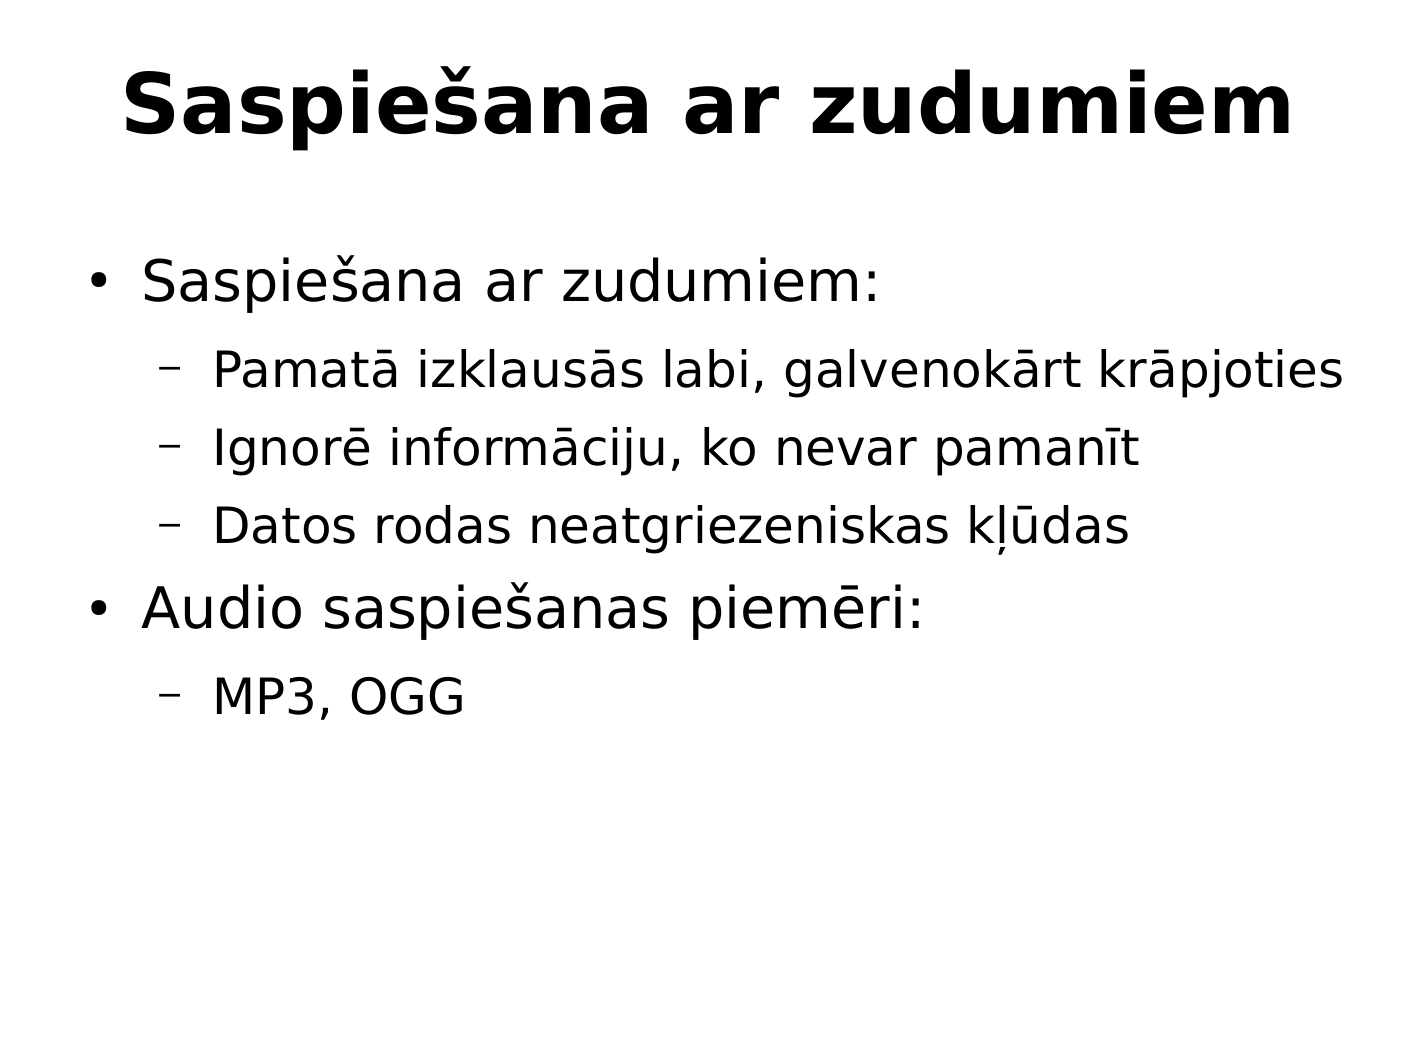

# Saspiešana ar zudumiem
Saspiešana ar zudumiem:
Pamatā izklausās labi, galvenokārt krāpjoties
Ignorē informāciju, ko nevar pamanīt
Datos rodas neatgriezeniskas kļūdas
Audio saspiešanas piemēri:
MP3, OGG